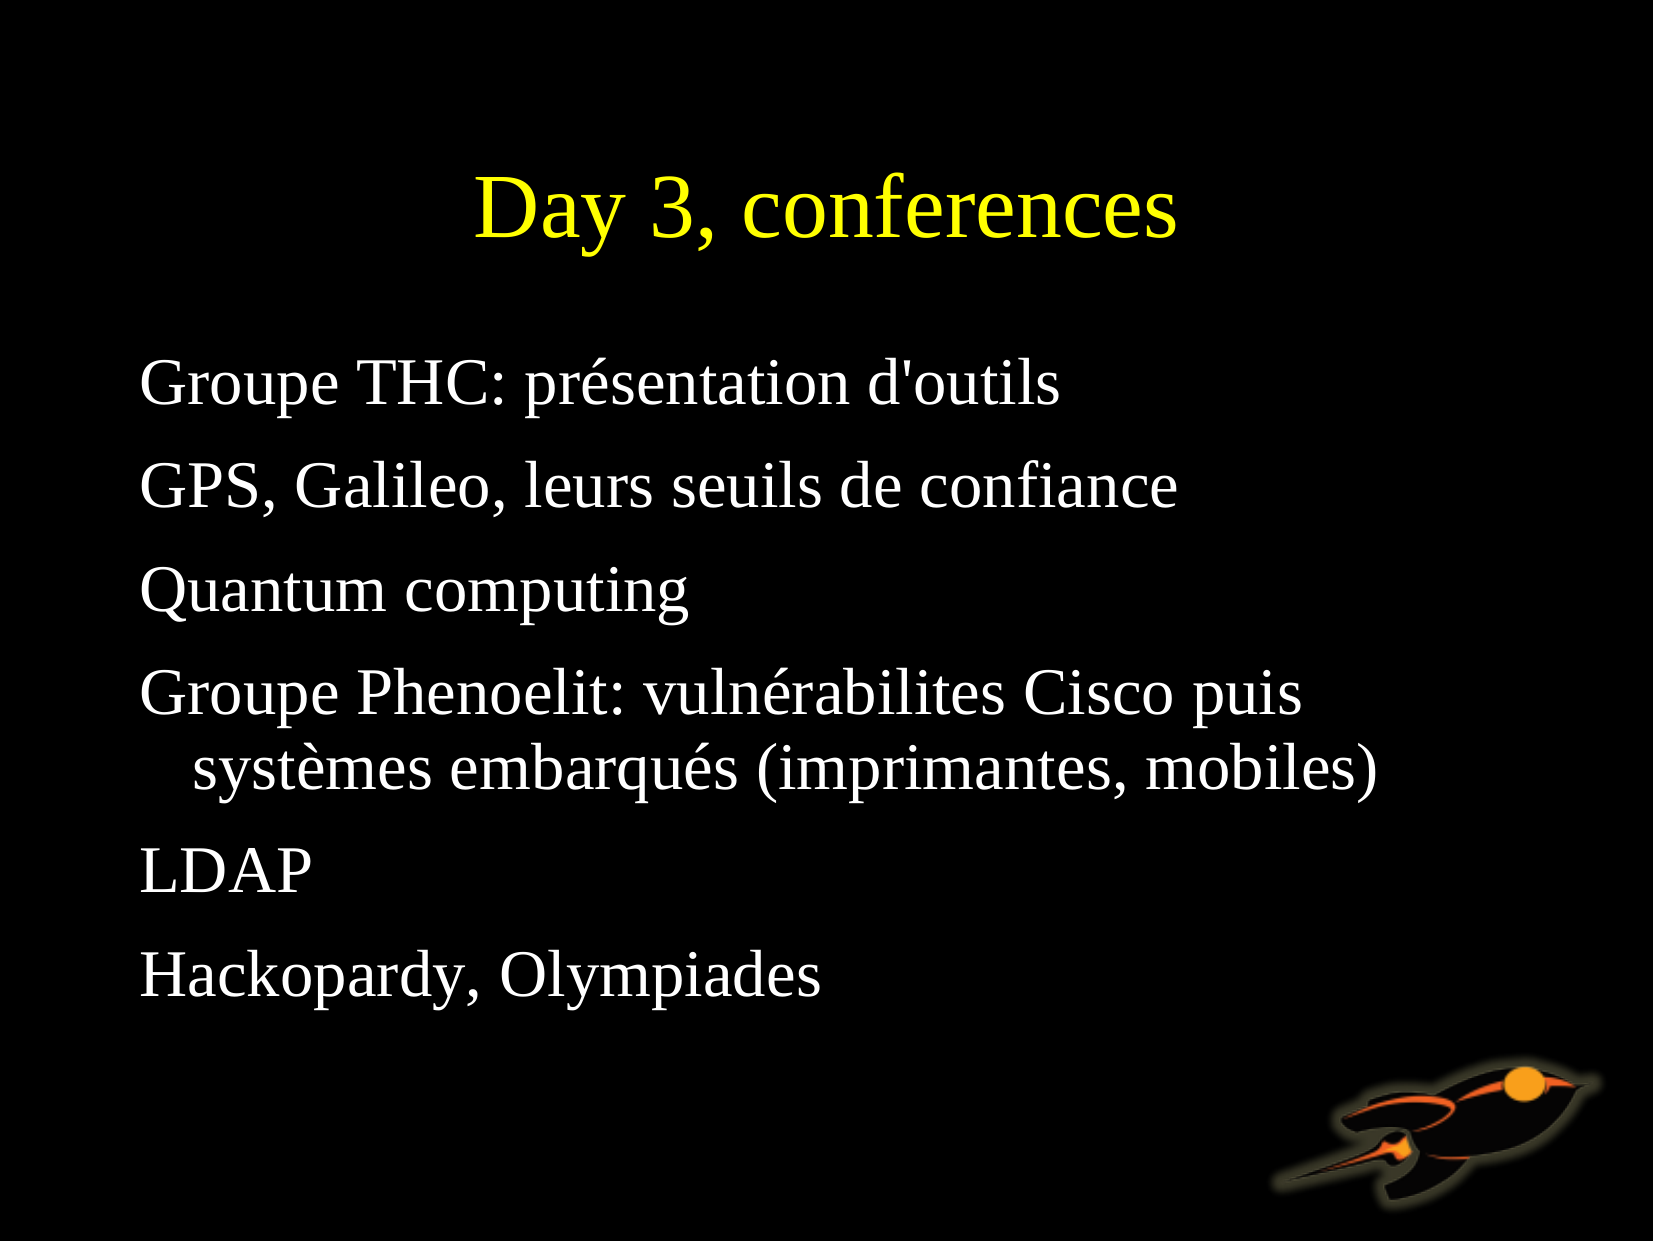

# Day 3, conferences
Groupe THC: présentation d'outils
GPS, Galileo, leurs seuils de confiance
Quantum computing
Groupe Phenoelit: vulnérabilites Cisco puis systèmes embarqués (imprimantes, mobiles)
LDAP
Hackopardy, Olympiades